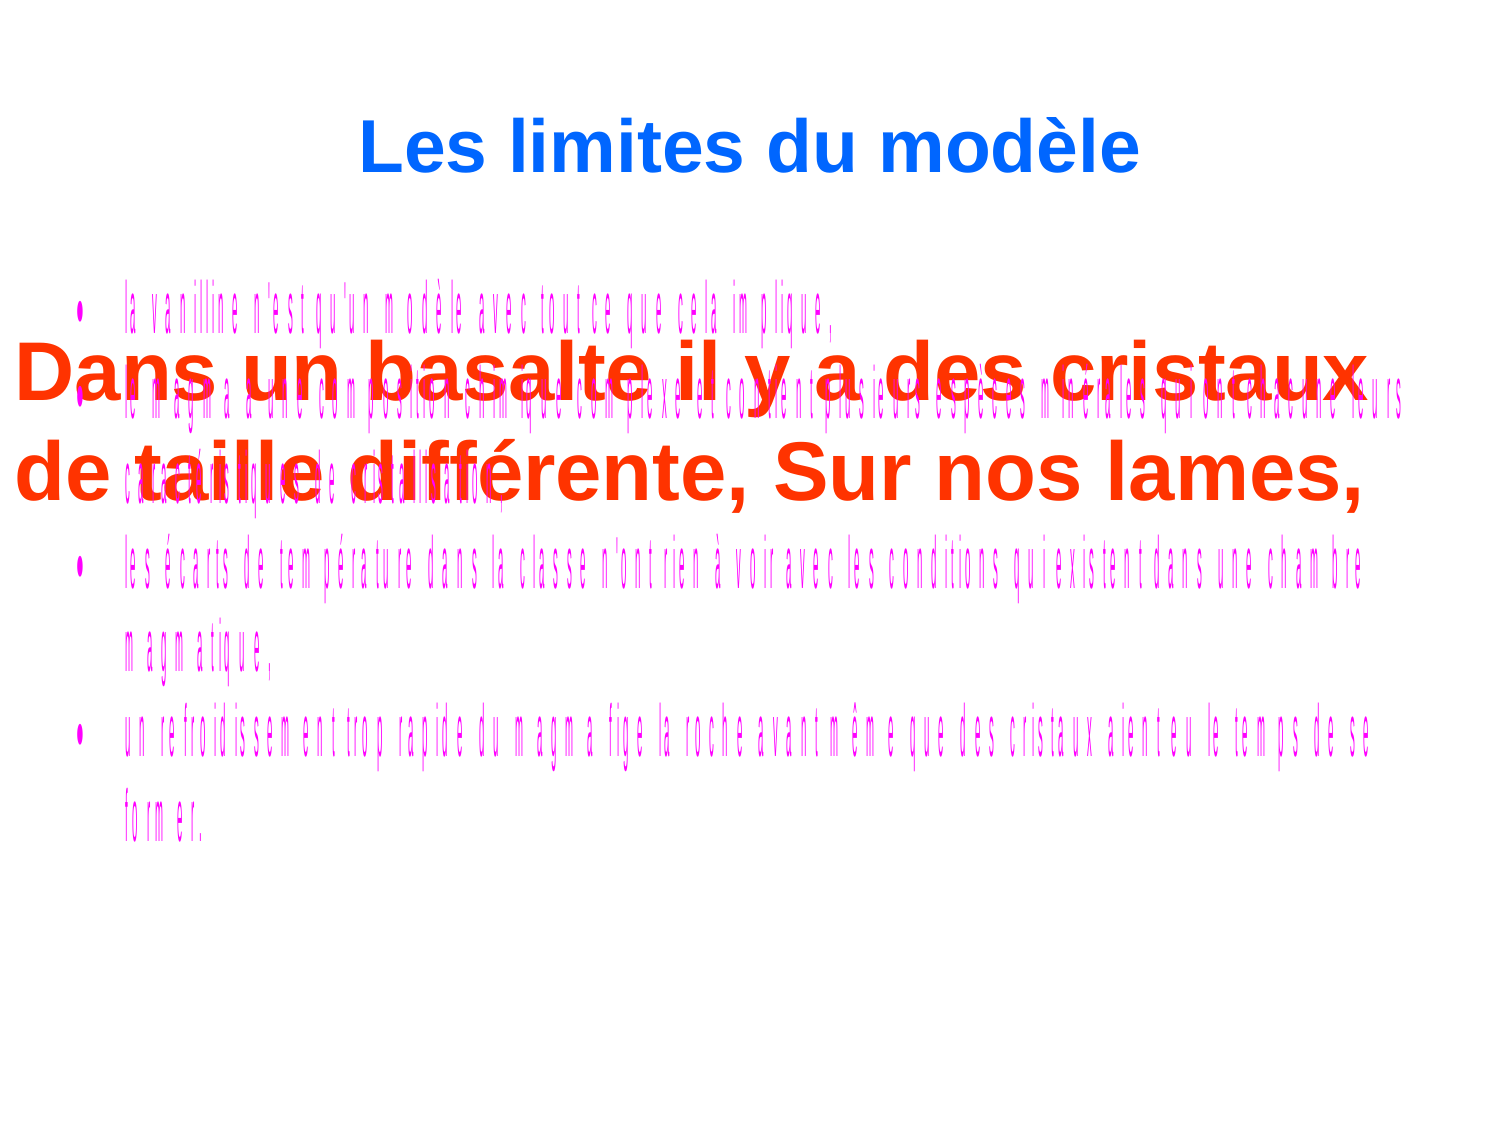

Les limites du modèle
Dans un basalte il y a des cristaux de taille différente, Sur nos lames,